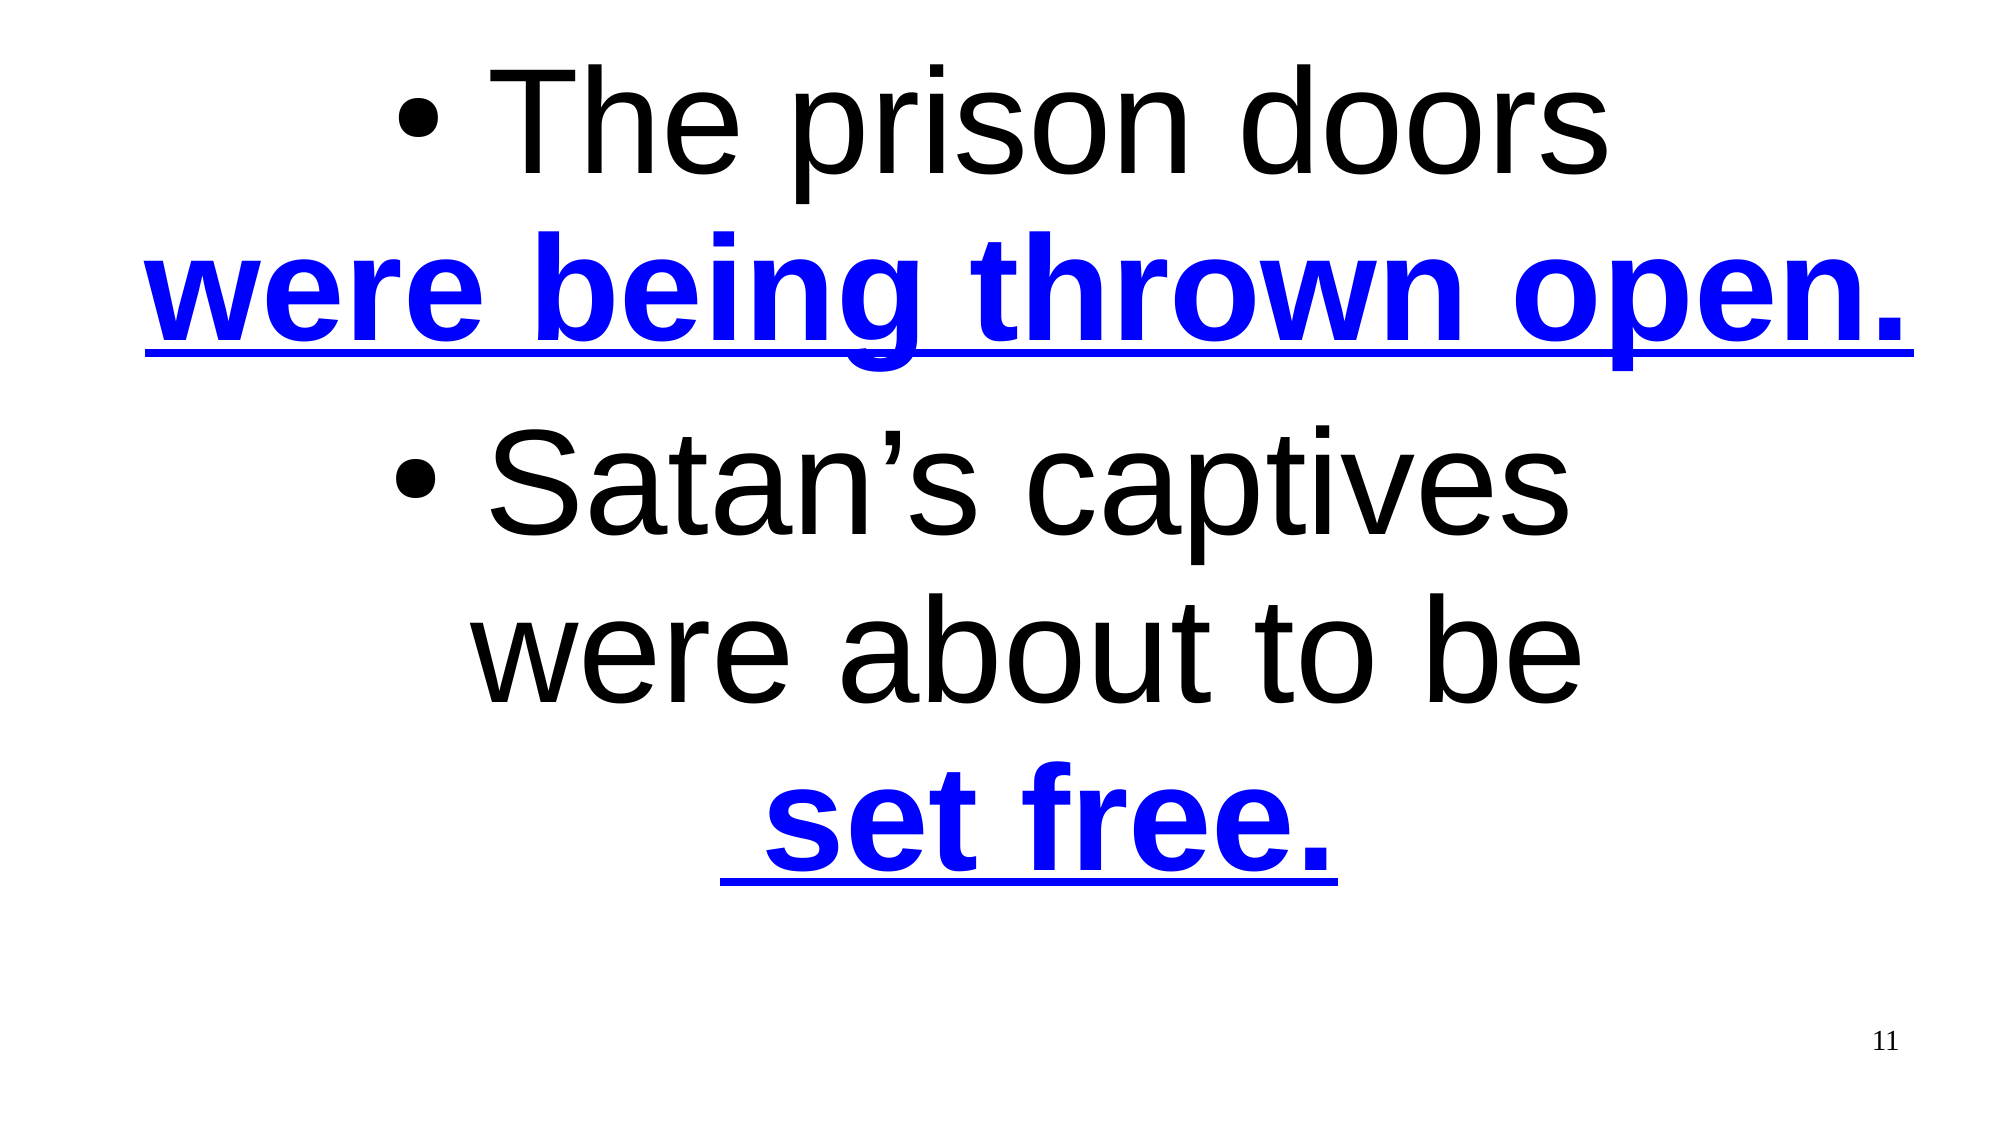

# The prison doors were being thrown open.
 Satan’s captives
were about to be
 set free.
11